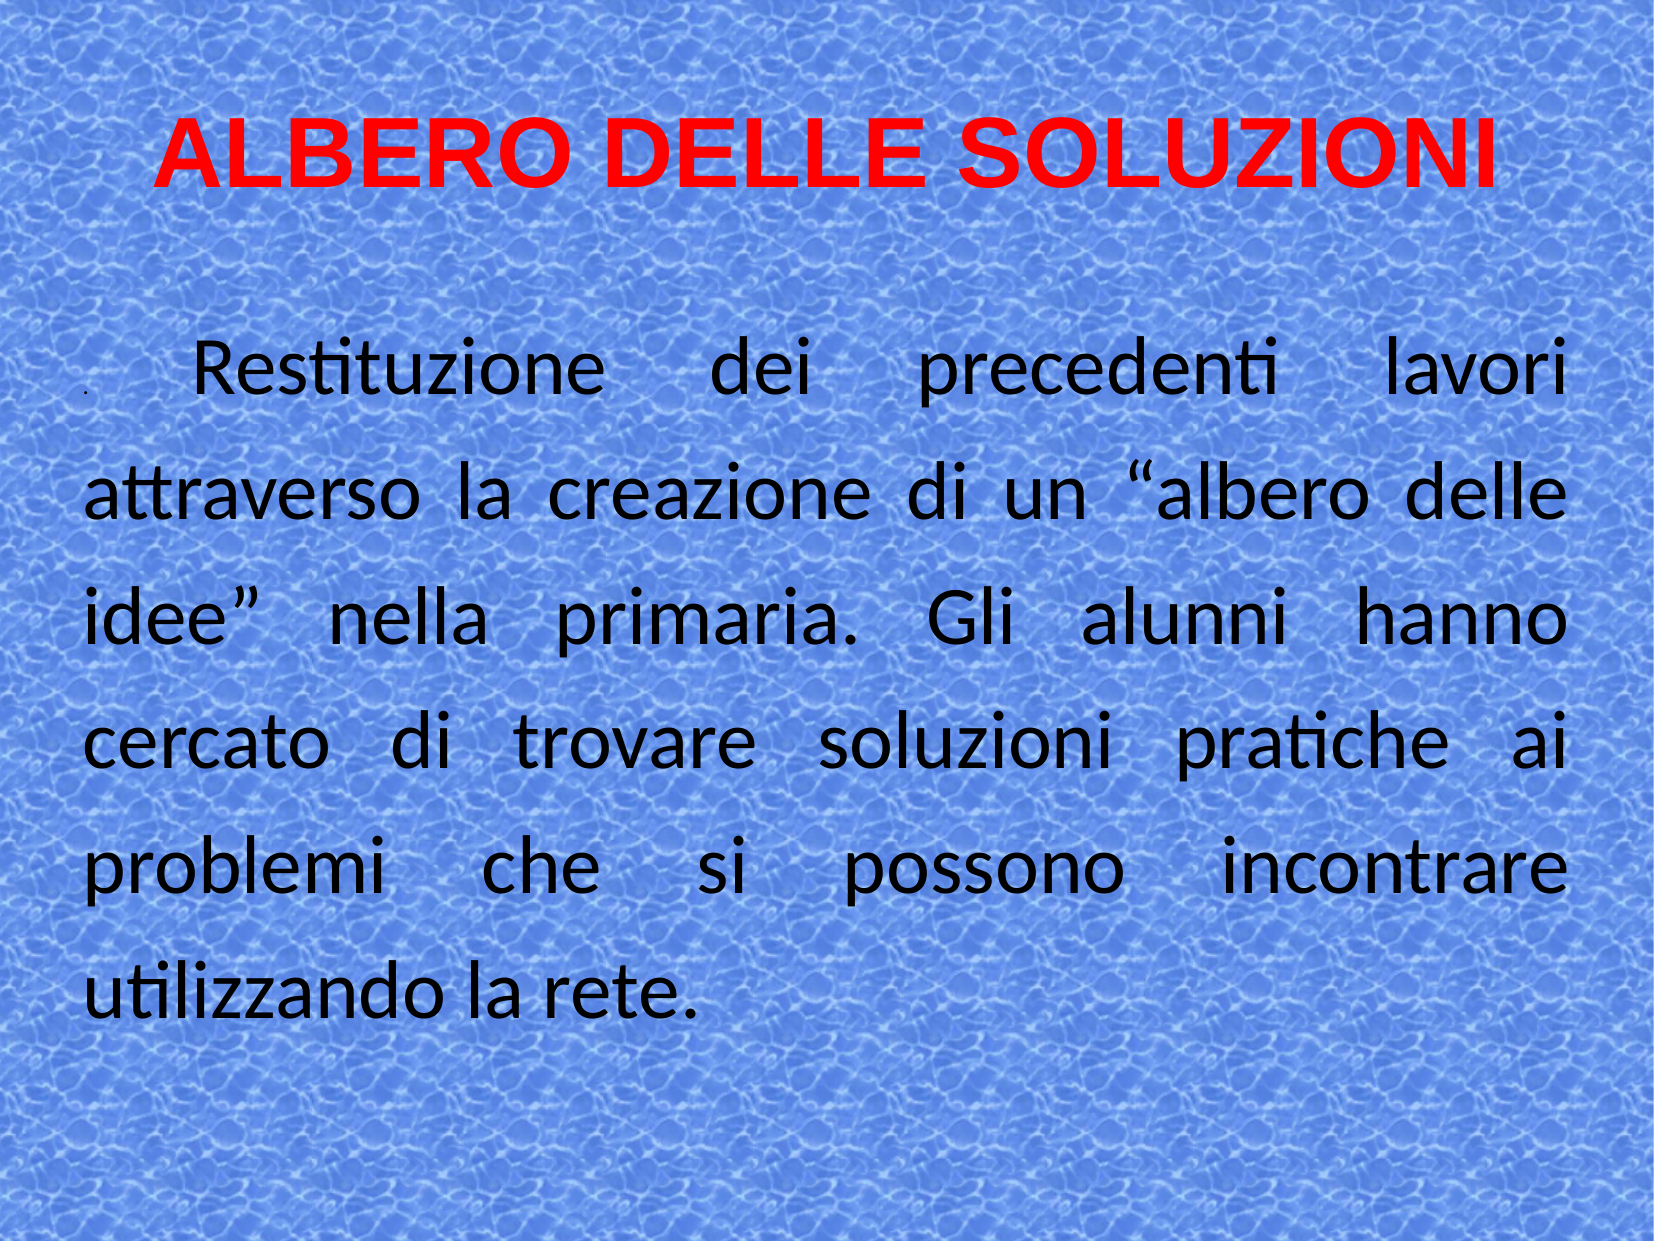

# ALBERO DELLE SOLUZIONI
. Restituzione dei precedenti lavori attraverso la creazione di un “albero delle idee” nella primaria. Gli alunni hanno cercato di trovare soluzioni pratiche ai problemi che si possono incontrare utilizzando la rete.